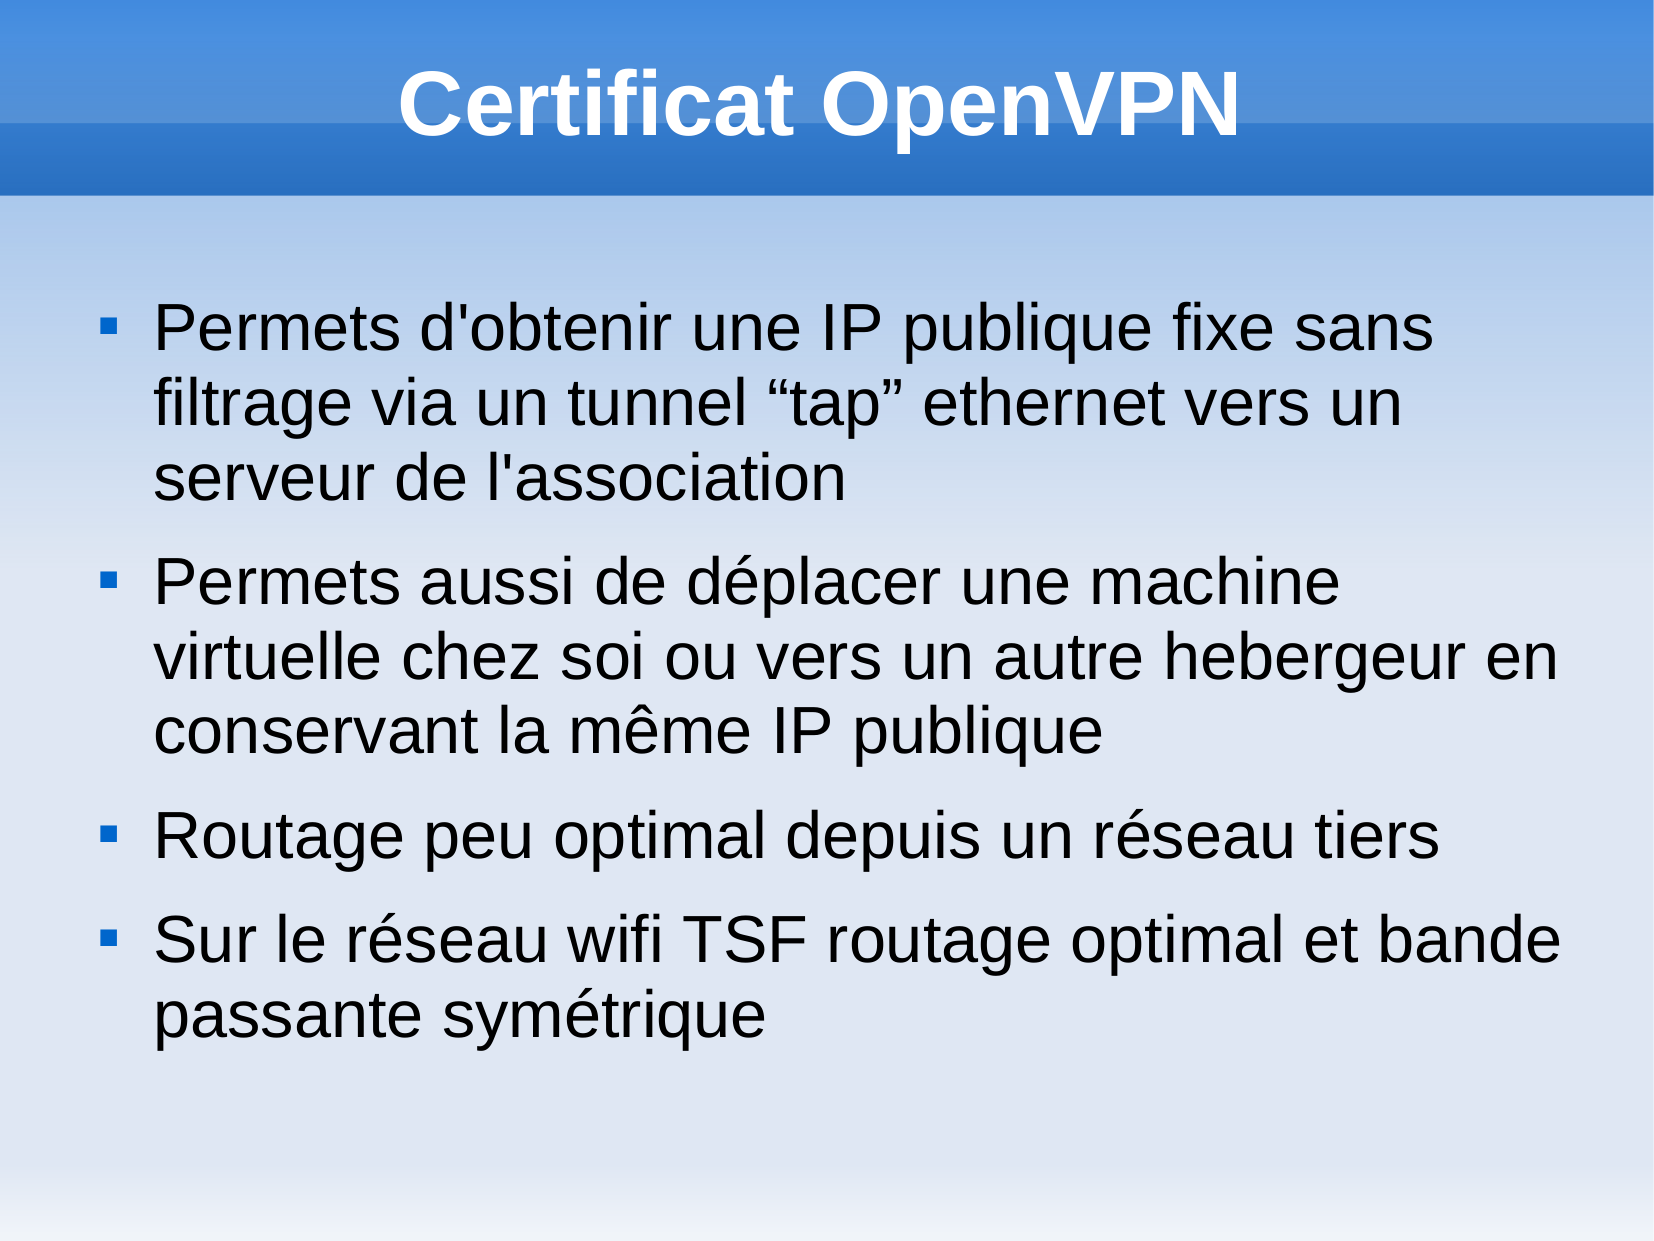

# Certificat OpenVPN
Permets d'obtenir une IP publique fixe sans filtrage via un tunnel “tap” ethernet vers un serveur de l'association
Permets aussi de déplacer une machine virtuelle chez soi ou vers un autre hebergeur en conservant la même IP publique
Routage peu optimal depuis un réseau tiers
Sur le réseau wifi TSF routage optimal et bande passante symétrique